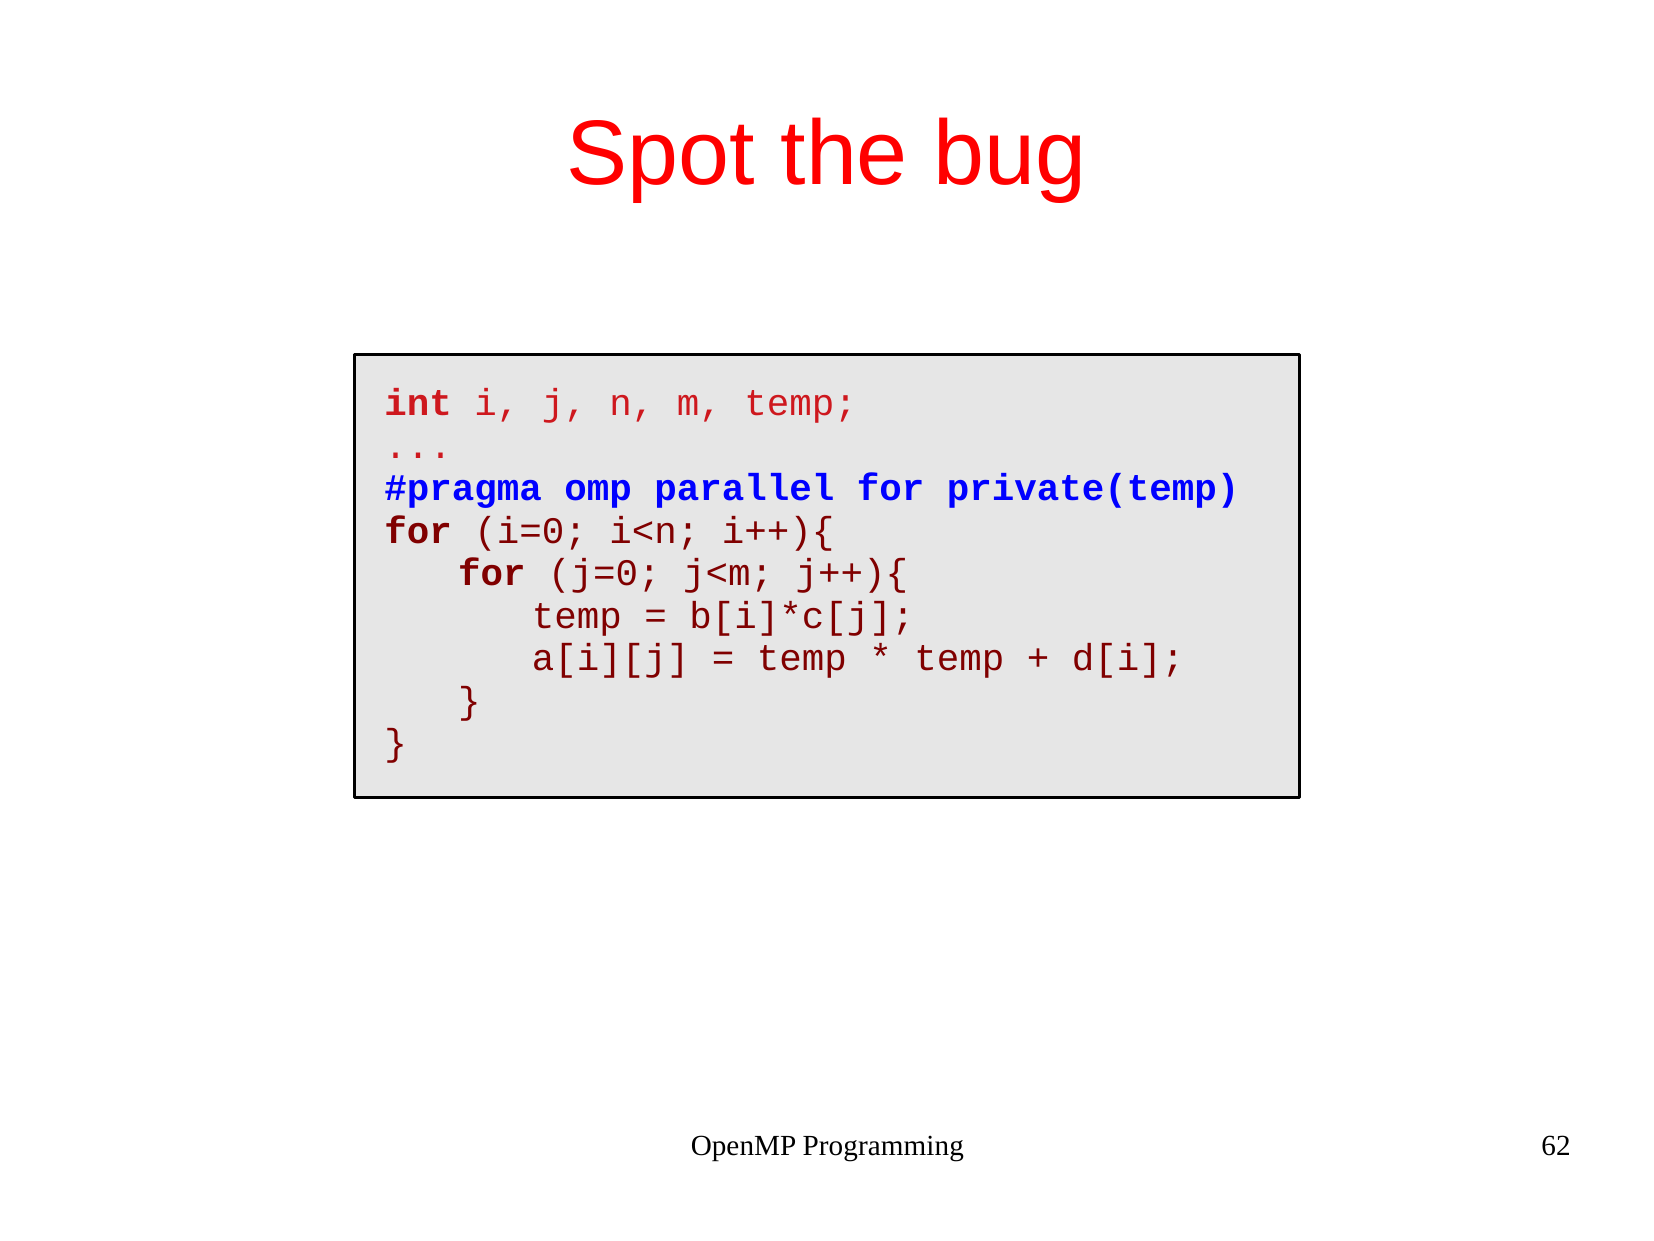

# Spot the bug
int i, j, n, m, temp;
...
#pragma omp parallel for private(temp)
for (i=0; i<n; i++){
	for (j=0; j<m; j++){
		temp = b[i]*c[j];
		a[i][j] = temp * temp + d[i];
	}
}
OpenMP Programming
62